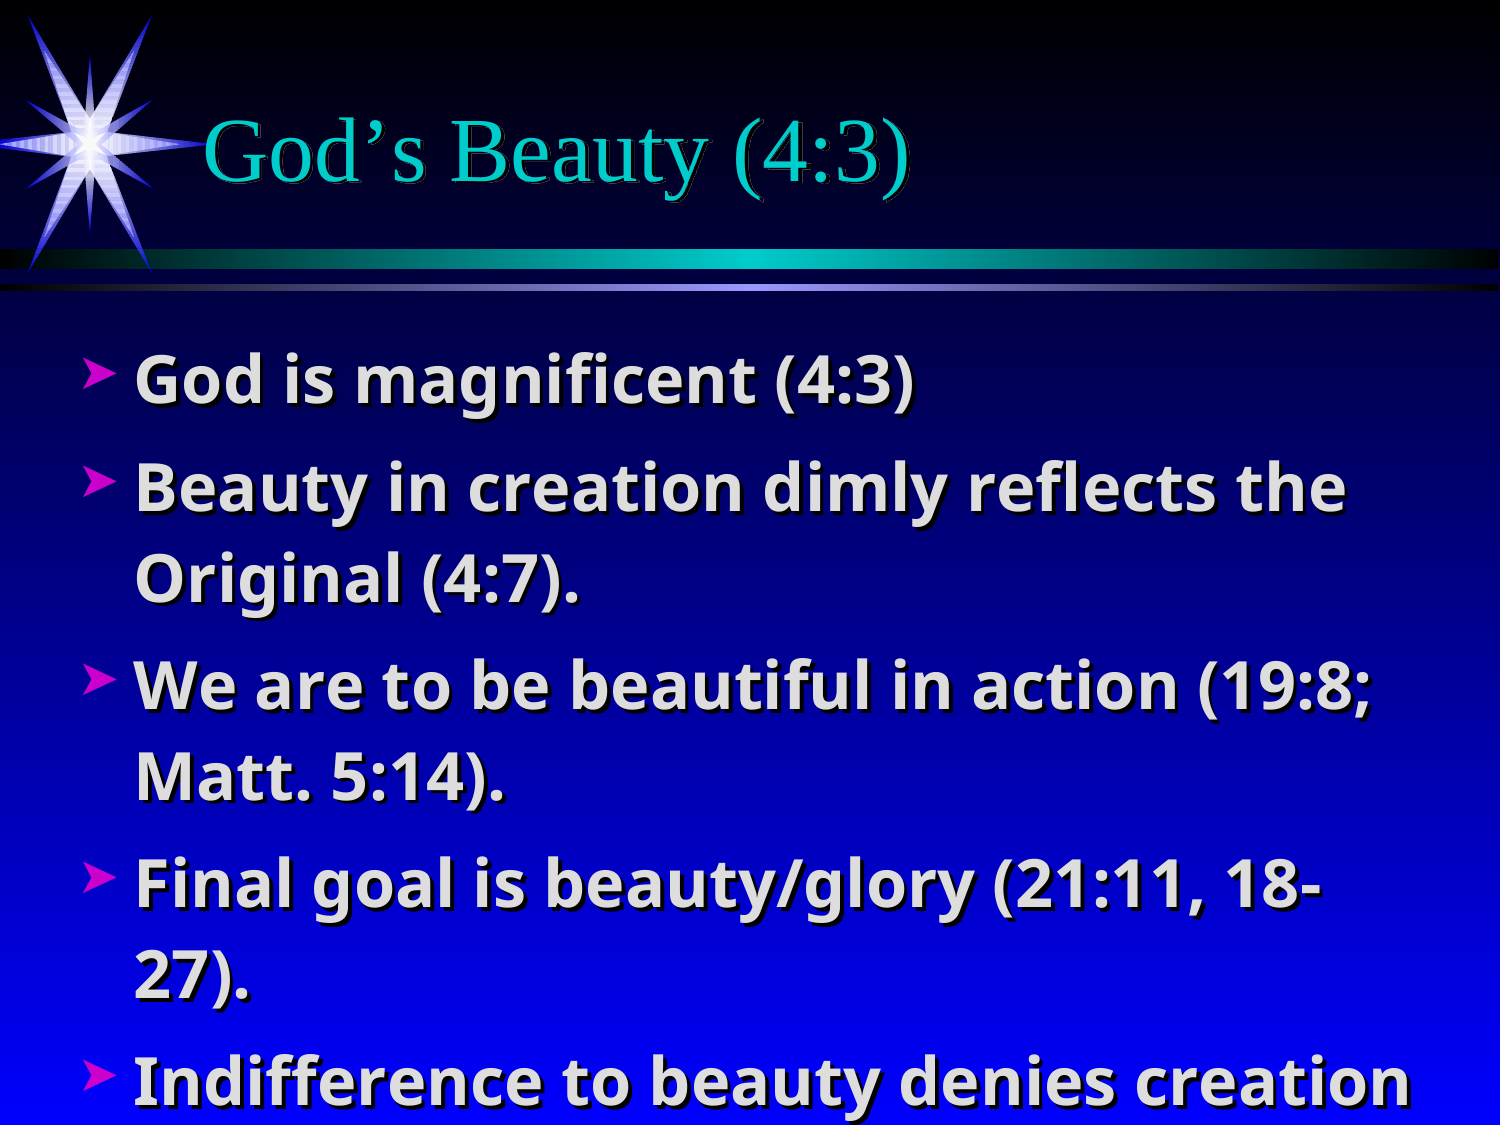

# God’s Beauty (4:3)
God is magnificent (4:3)
Beauty in creation dimly reflects the Original (4:7).
We are to be beautiful in action (19:8; Matt. 5:14).
Final goal is beauty/glory (21:11, 18-27).
Indifference to beauty denies creation and dishonors the Creator.